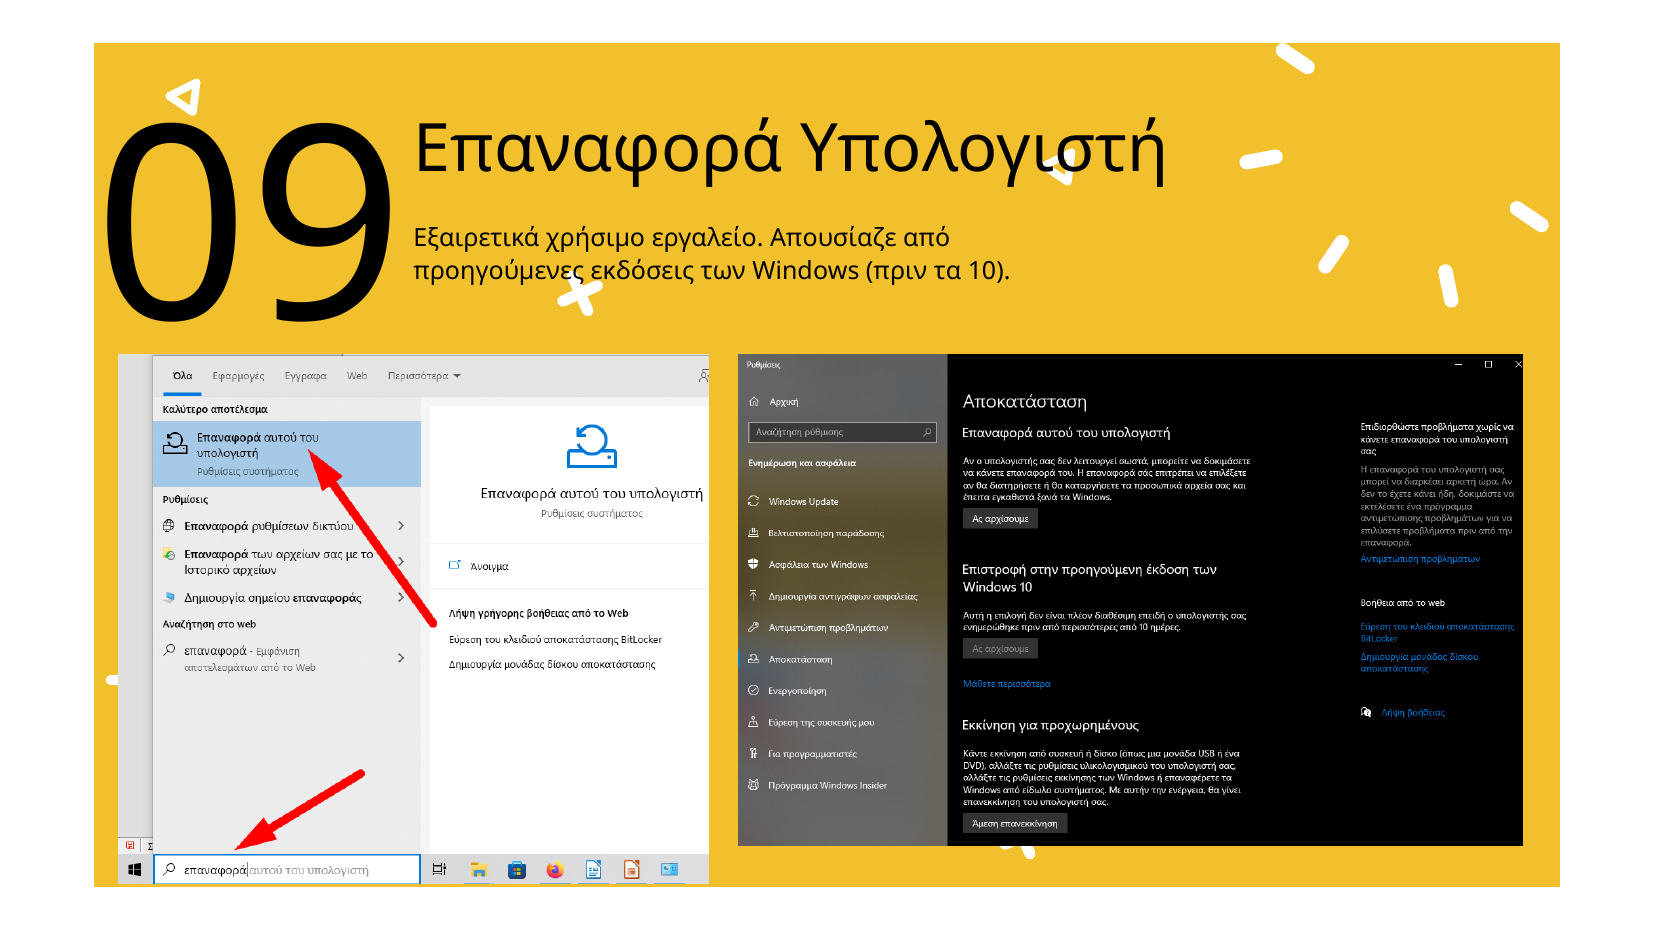

09
# Επαναφορά Υπολογιστή
Εξαιρετικά χρήσιμο εργαλείο. Απουσίαζε από προηγούμενες εκδόσεις των Windows (πριν τα 10).